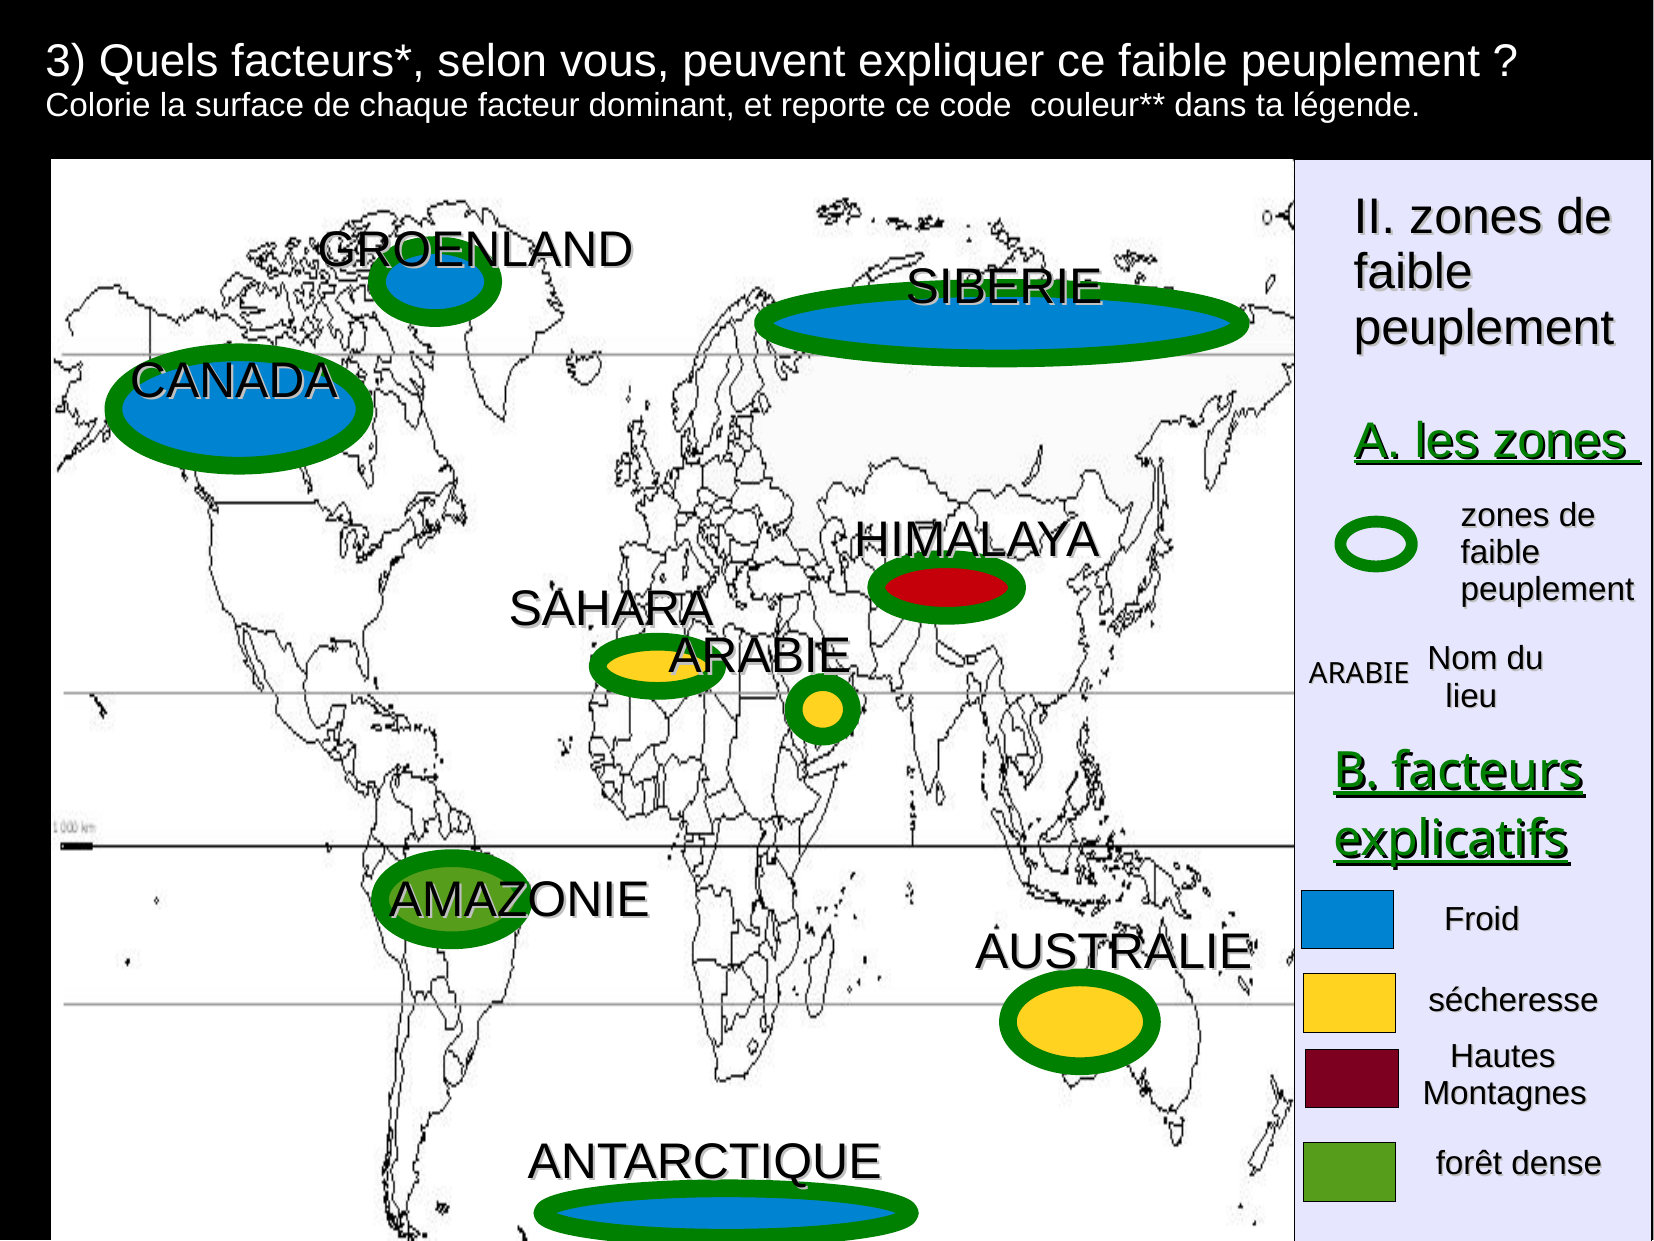

3) Quels facteurs*, selon vous, peuvent expliquer ce faible peuplement ?
Colorie la surface de chaque facteur dominant, et reporte ce code couleur** dans ta légende.
II. zones de faible peuplement
GROENLAND
SIBERIE
CANADA
A. les zones
zones de faible peuplement
HIMALAYA
SAHARA
ARABIE
 Nom du 		lieu
 ARABIE
B. facteurs explicatifs
AMAZONIE
 Froid
AUSTRALIE
 sécheresse
 	 Hautes
	Montagnes
ANTARCTIQUE
 forêt dense